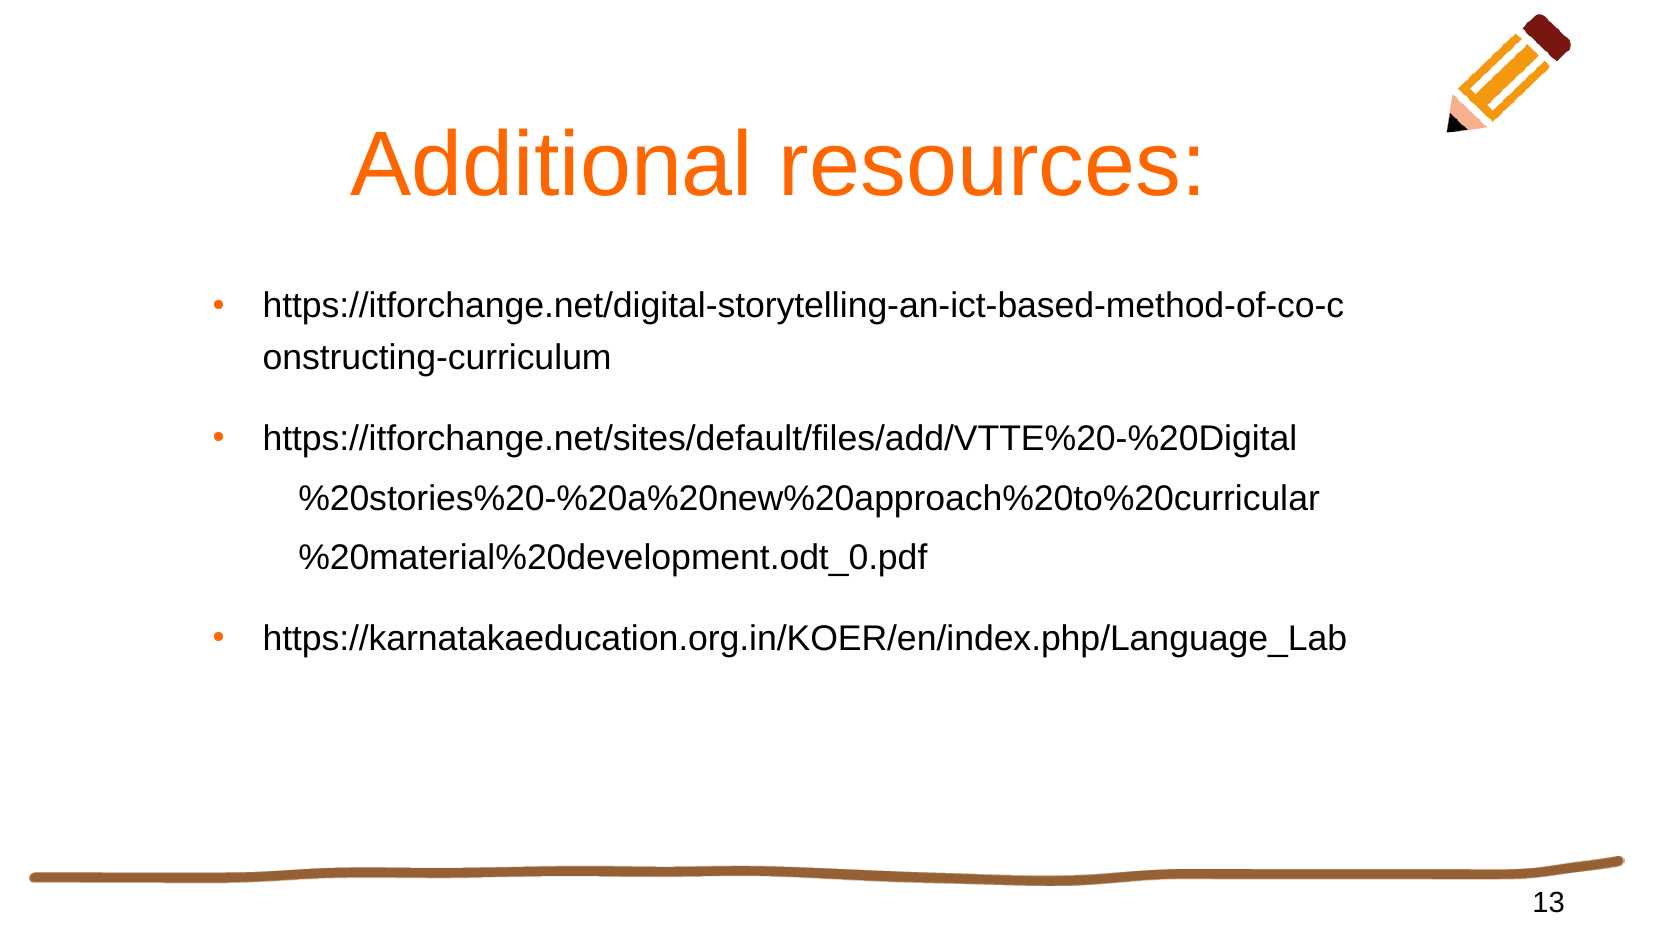

# Additional resources:
https://itforchange.net/digital-storytelling-an-ict-based-method-of-co-constructing-curriculum
https://itforchange.net/sites/default/files/add/VTTE%20-%20Digital%20stories%20-%20a%20new%20approach%20to%20curricular%20material%20development.odt_0.pdf
https://karnatakaeducation.org.in/KOER/en/index.php/Language_Lab
13